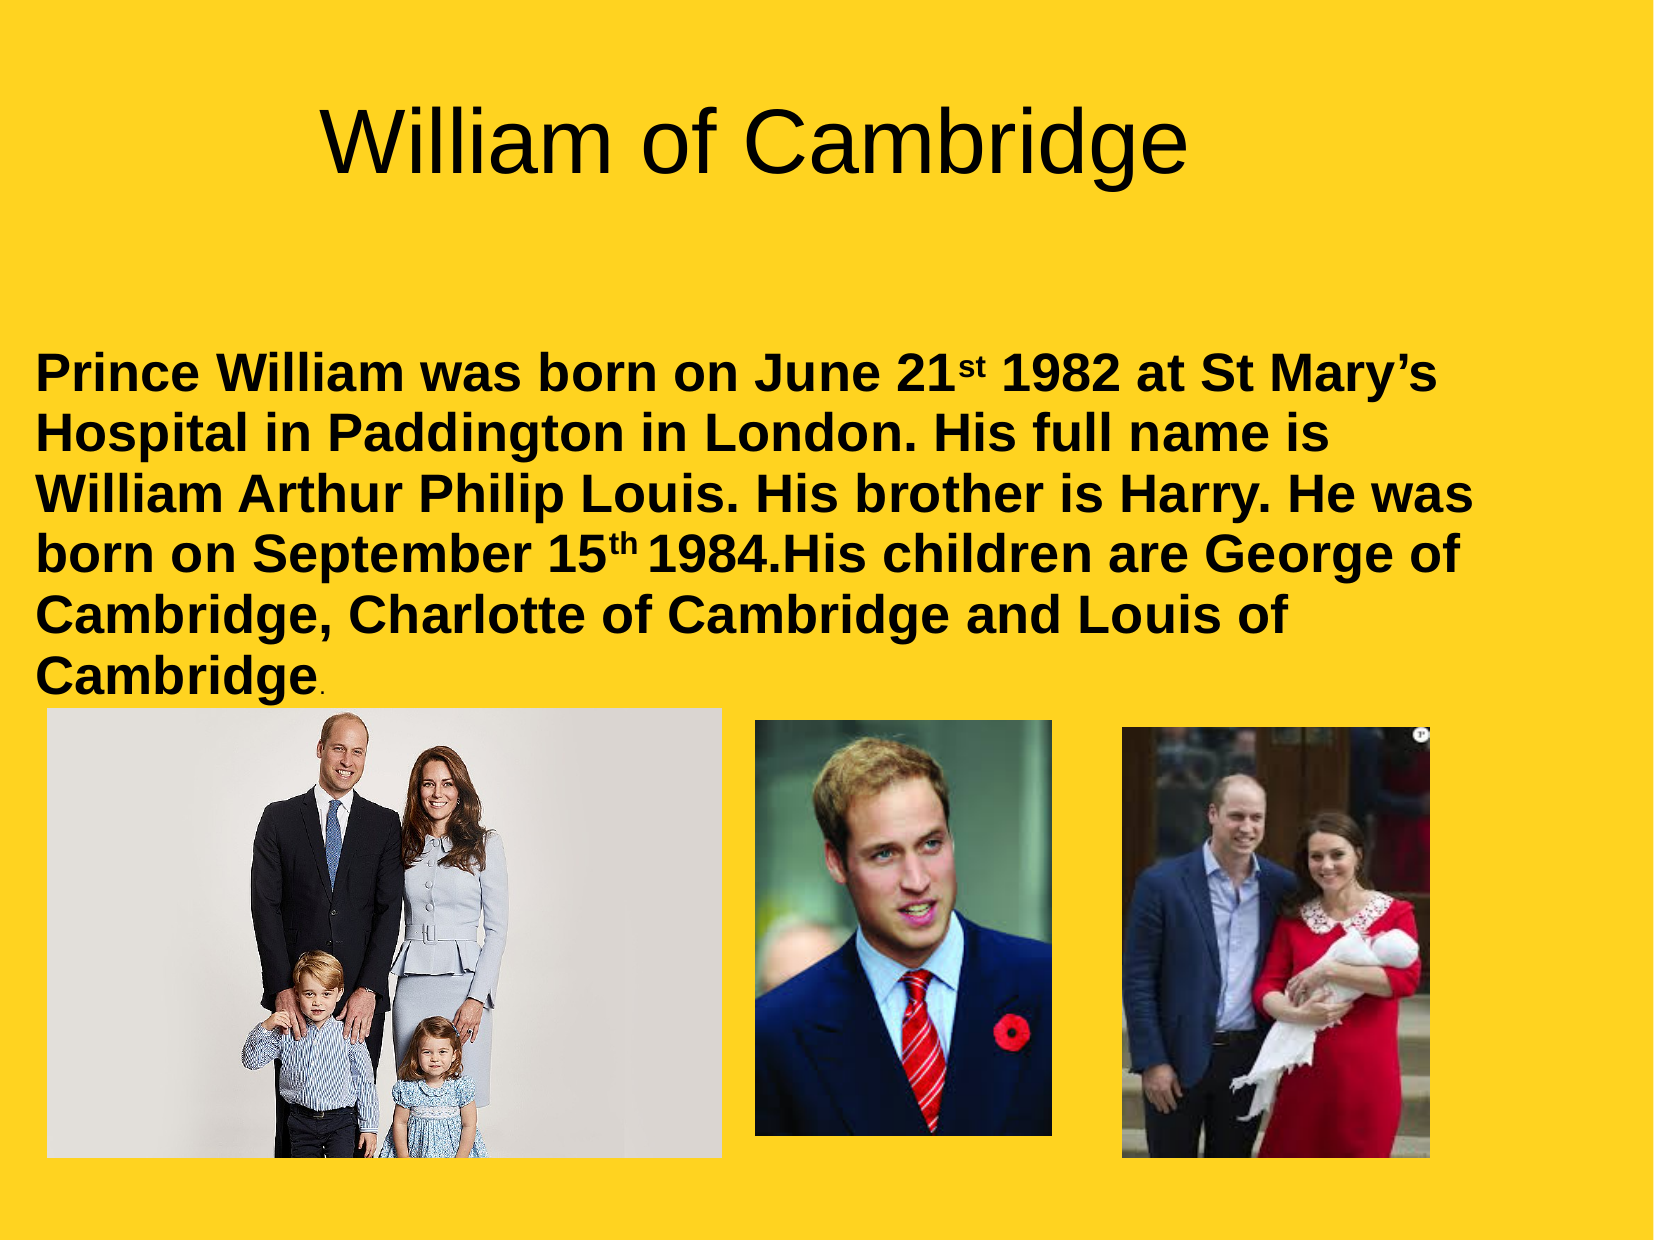

Prince William was born on June 21st 1982 at St Mary’s Hospital in Paddington in London. His full name is William Arthur Philip Louis. His brother is Harry. He was born on September 15th 1984.His children are George of Cambridge, Charlotte of Cambridge and Louis of Cambridge.
# William of Cambridge